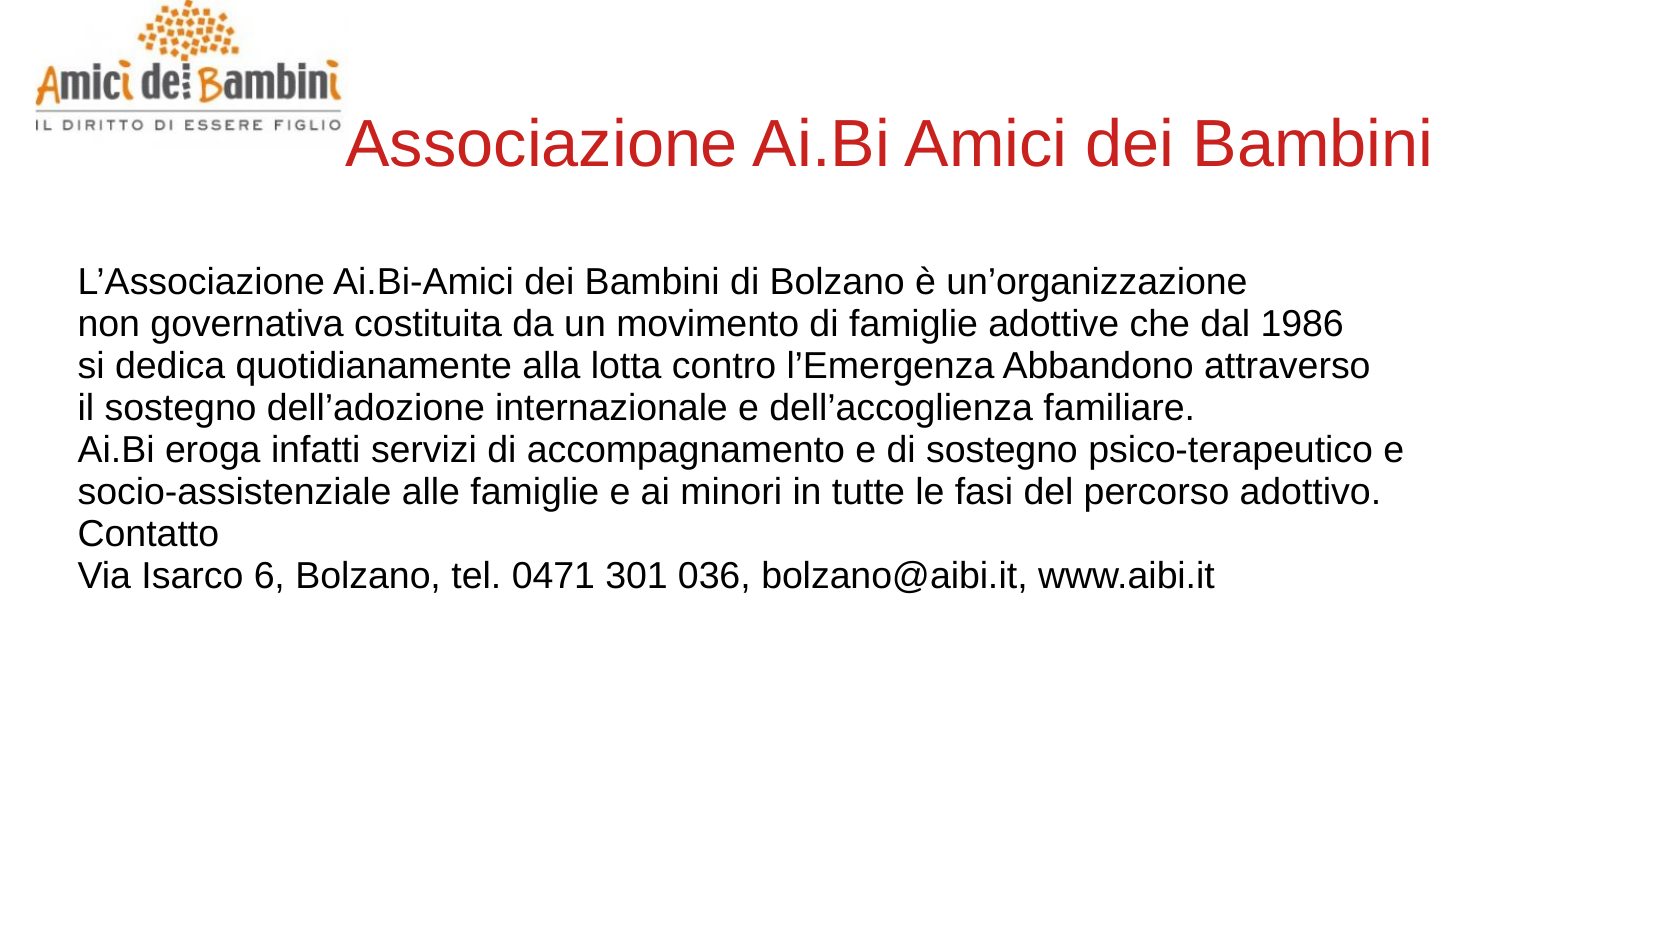

Associazione Ai.Bi Amici dei Bambini
L’Associazione Ai.Bi-Amici dei Bambini di Bolzano è un’organizzazione
non governativa costituita da un movimento di famiglie adottive che dal 1986
si dedica quotidianamente alla lotta contro l’Emergenza Abbandono attraverso
il sostegno dell’adozione internazionale e dell’accoglienza familiare.
Ai.Bi eroga infatti servizi di accompagnamento e di sostegno psico-terapeutico e
socio-assistenziale alle famiglie e ai minori in tutte le fasi del percorso adottivo.
Contatto
Via Isarco 6, Bolzano, tel. 0471 301 036, bolzano@aibi.it, www.aibi.it